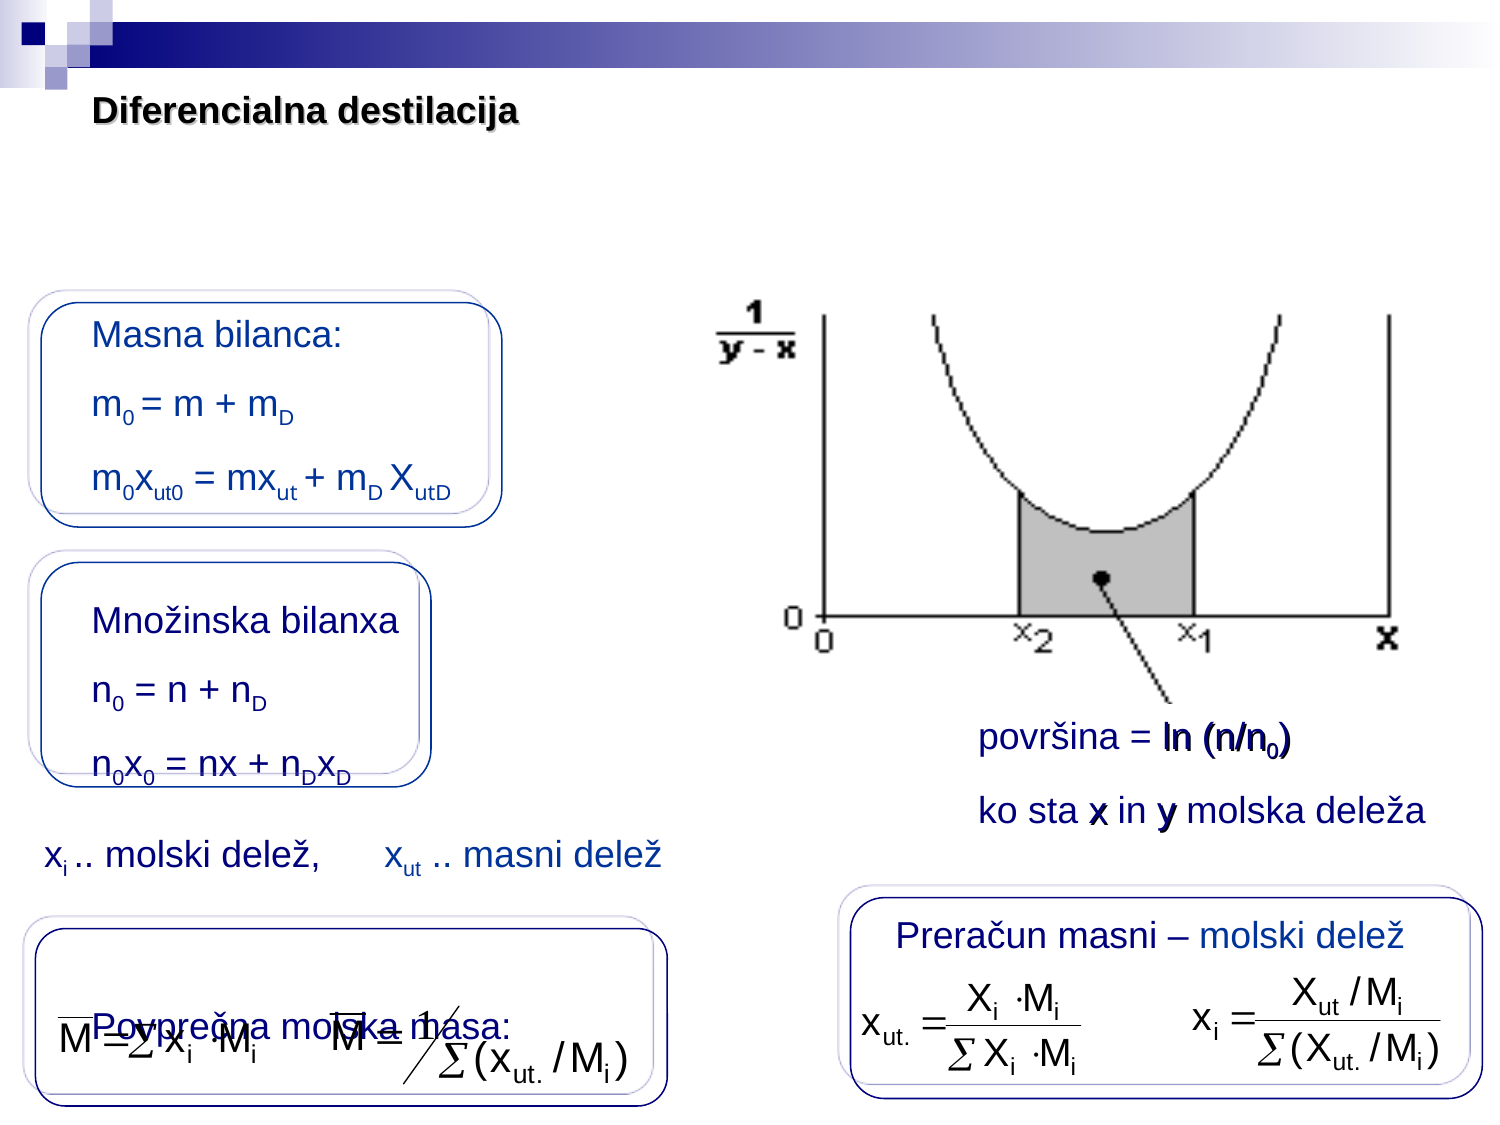

Diferencialna destilacija
Masna bilanca:
m0 = m + mD
m0xut0 = mxut + mD XutD
Množinska bilanxa
n0 = n + nD
n0x0 = nx + nDxD
Povprečna molska masa:
površina = ln (n/n0)
ko sta x in y molska deleža
xi .. molski delež, xut .. masni delež
Preračun masni – molski delež